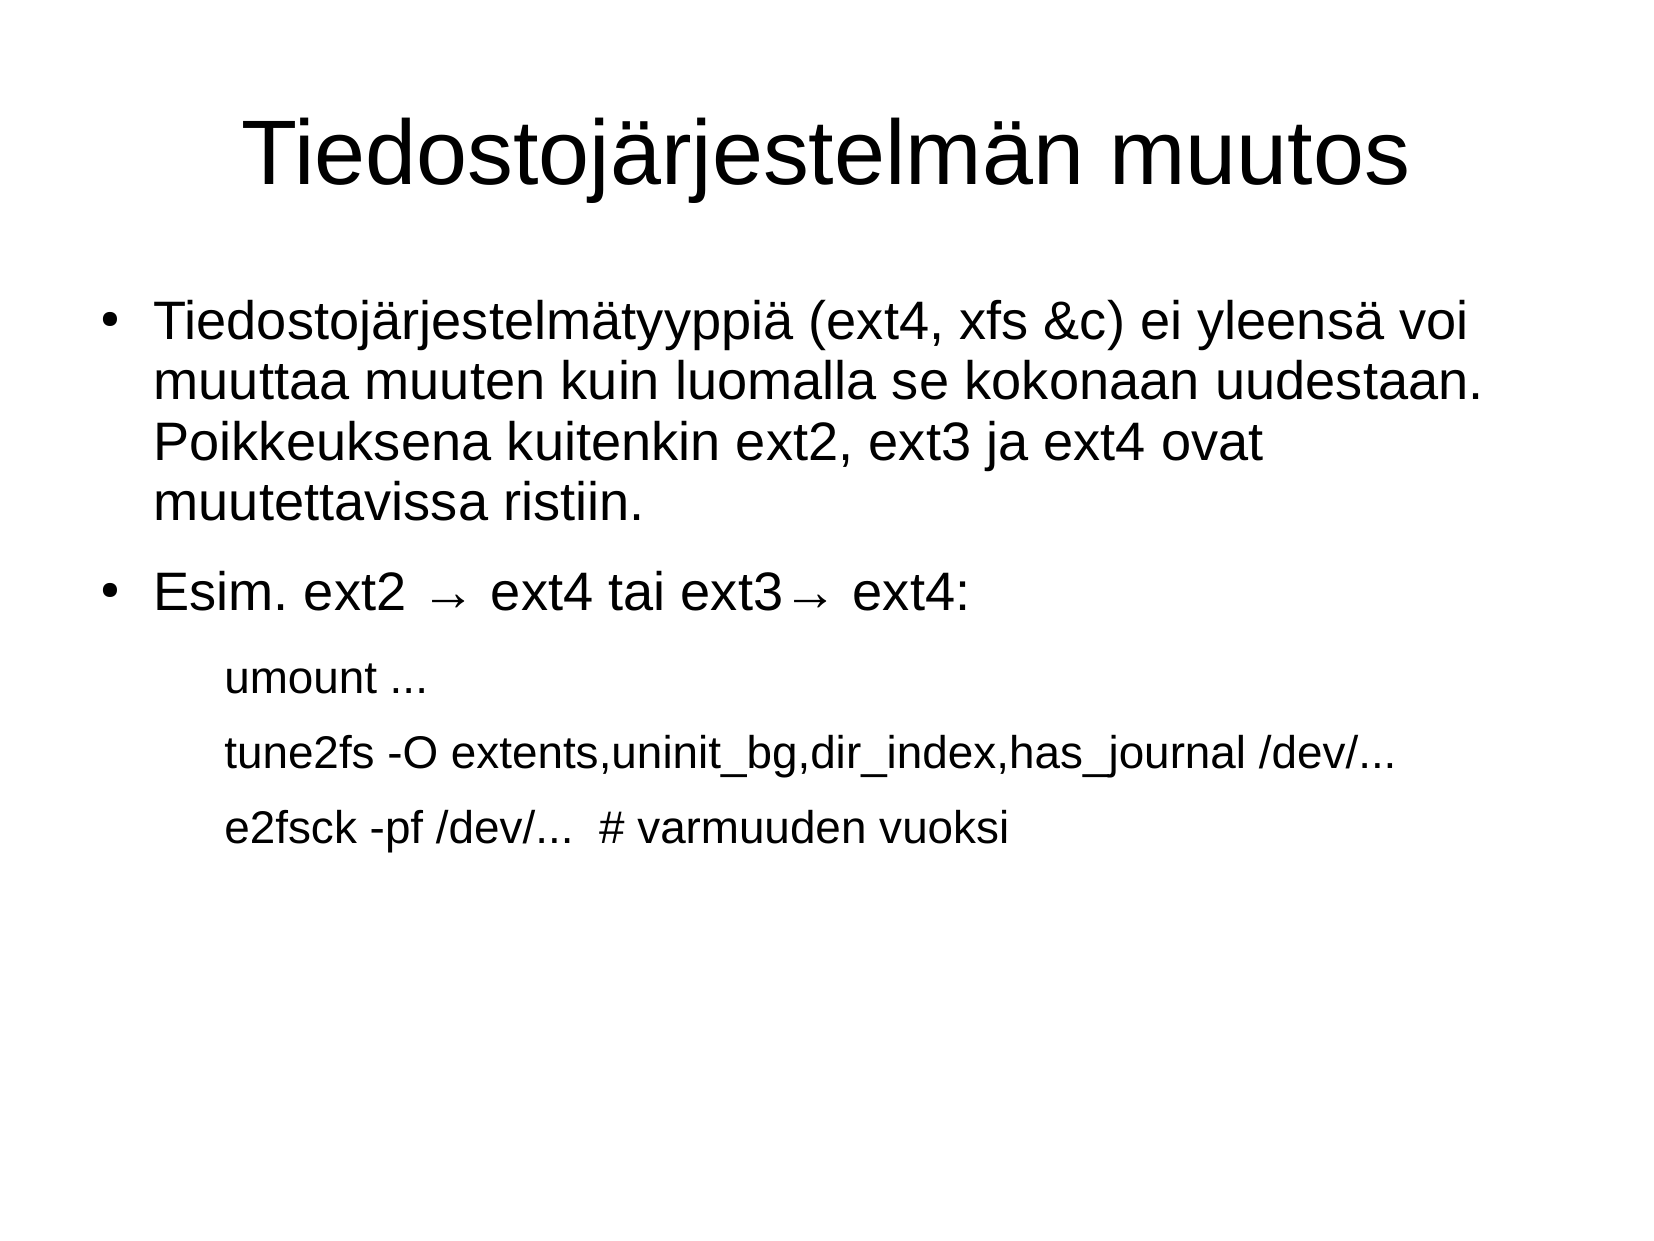

# Tiedostojärjestelmän muutos
Tiedostojärjestelmätyyppiä (ext4, xfs &c) ei yleensä voi muuttaa muuten kuin luomalla se kokonaan uudestaan. Poikkeuksena kuitenkin ext2, ext3 ja ext4 ovat muutettavissa ristiin.
Esim. ext2 → ext4 tai ext3→ ext4:
umount ...
tune2fs -O extents,uninit_bg,dir_index,has_journal /dev/...
e2fsck -pf /dev/... # varmuuden vuoksi